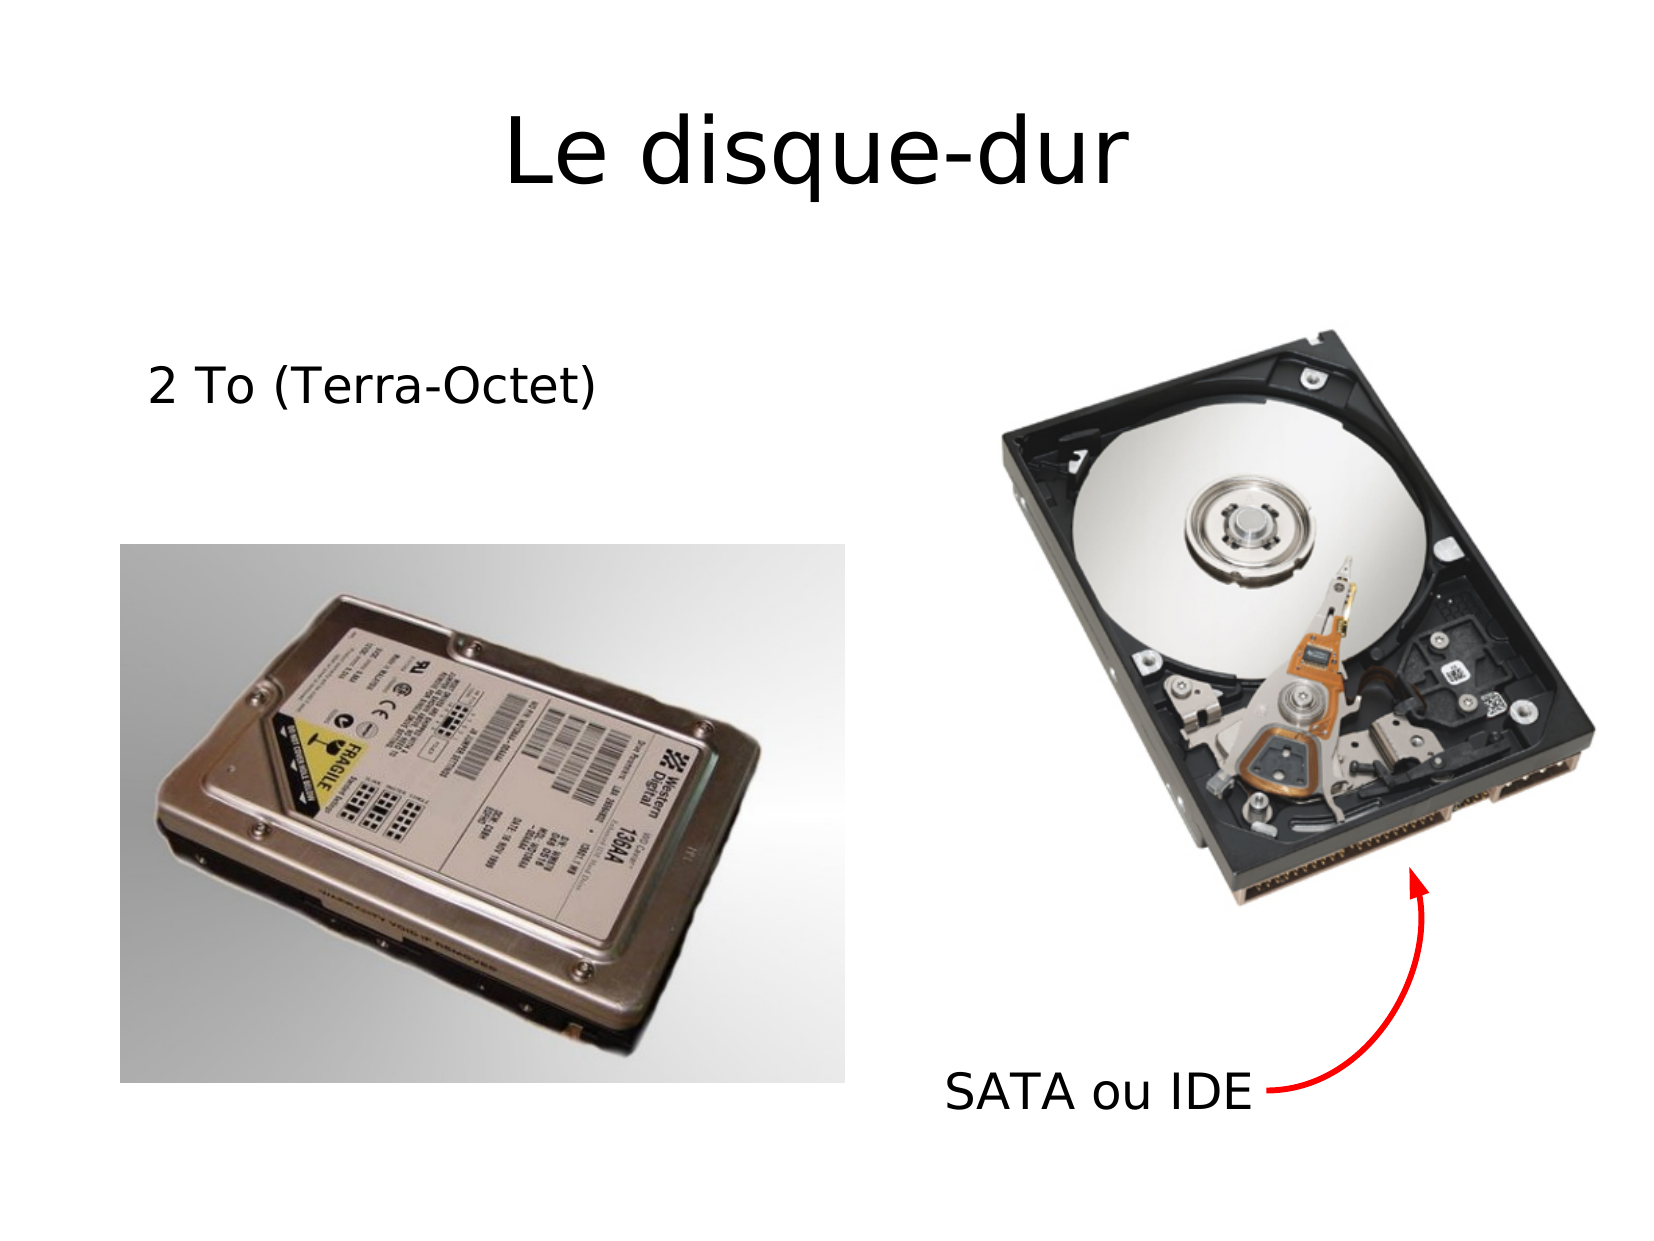

# Le disque-dur
2 To (Terra-Octet)
SATA ou IDE